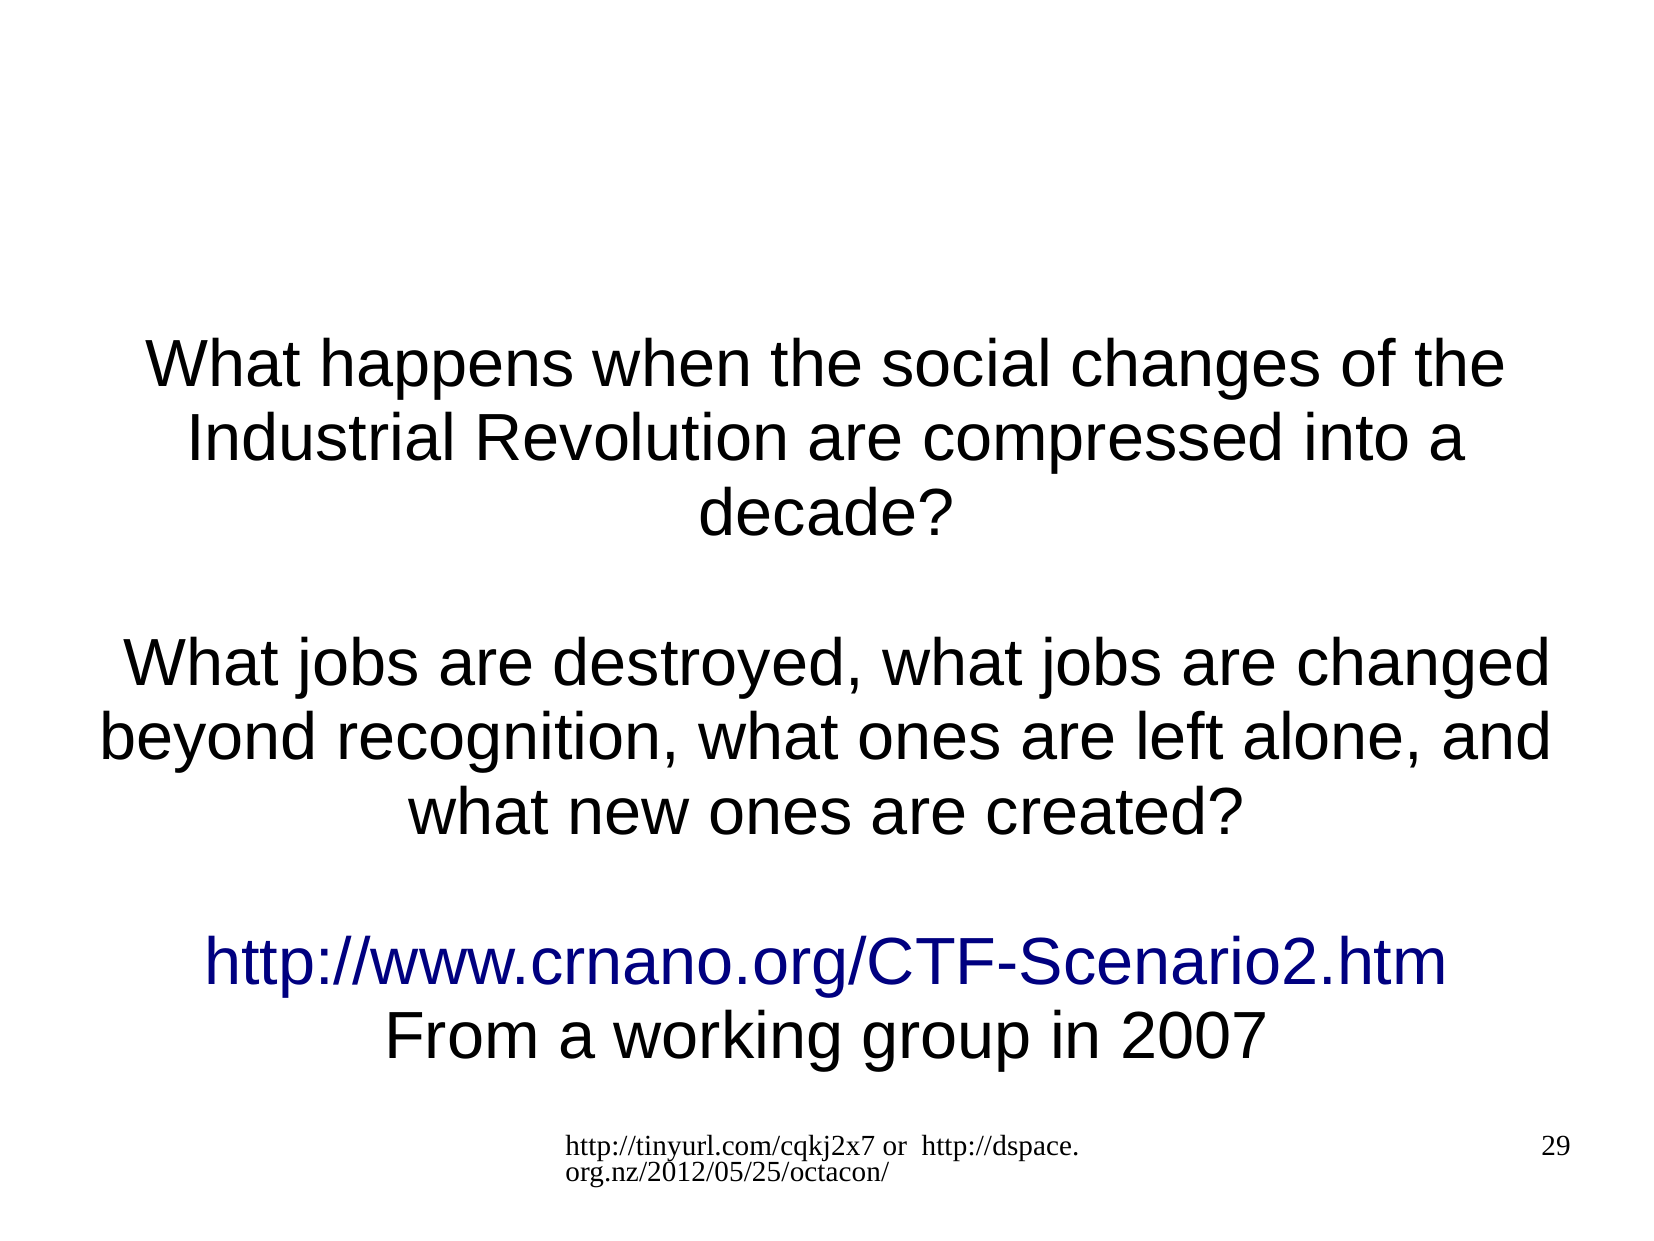

#
What happens when the social changes of the Industrial Revolution are compressed into a decade?
What jobs are destroyed, what jobs are changed beyond recognition, what ones are left alone, and what new ones are created?
http://www.crnano.org/CTF-Scenario2.htm
From a working group in 2007
http://tinyurl.com/cqkj2x7 or http://dspace.org.nz/2012/05/25/octacon/
29